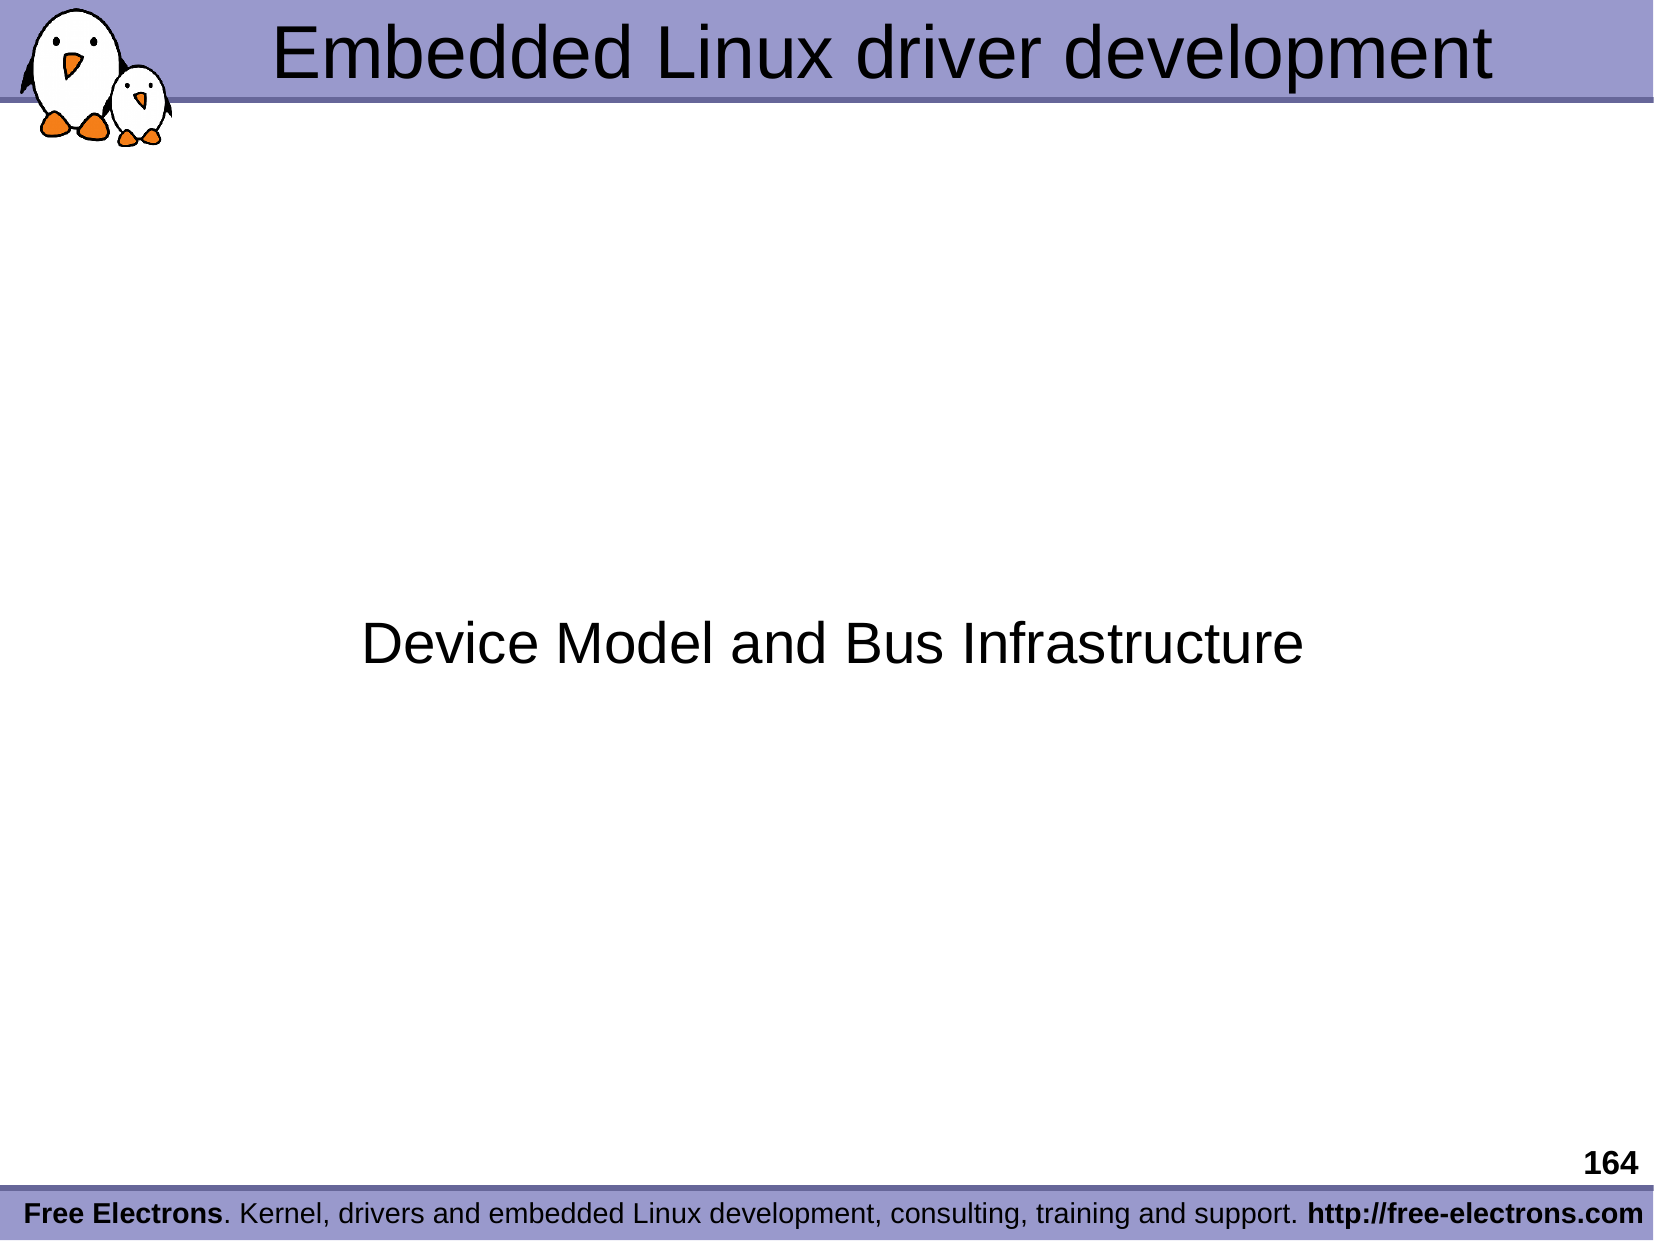

# Embedded Linux driver development
Device Model and Bus Infrastructure